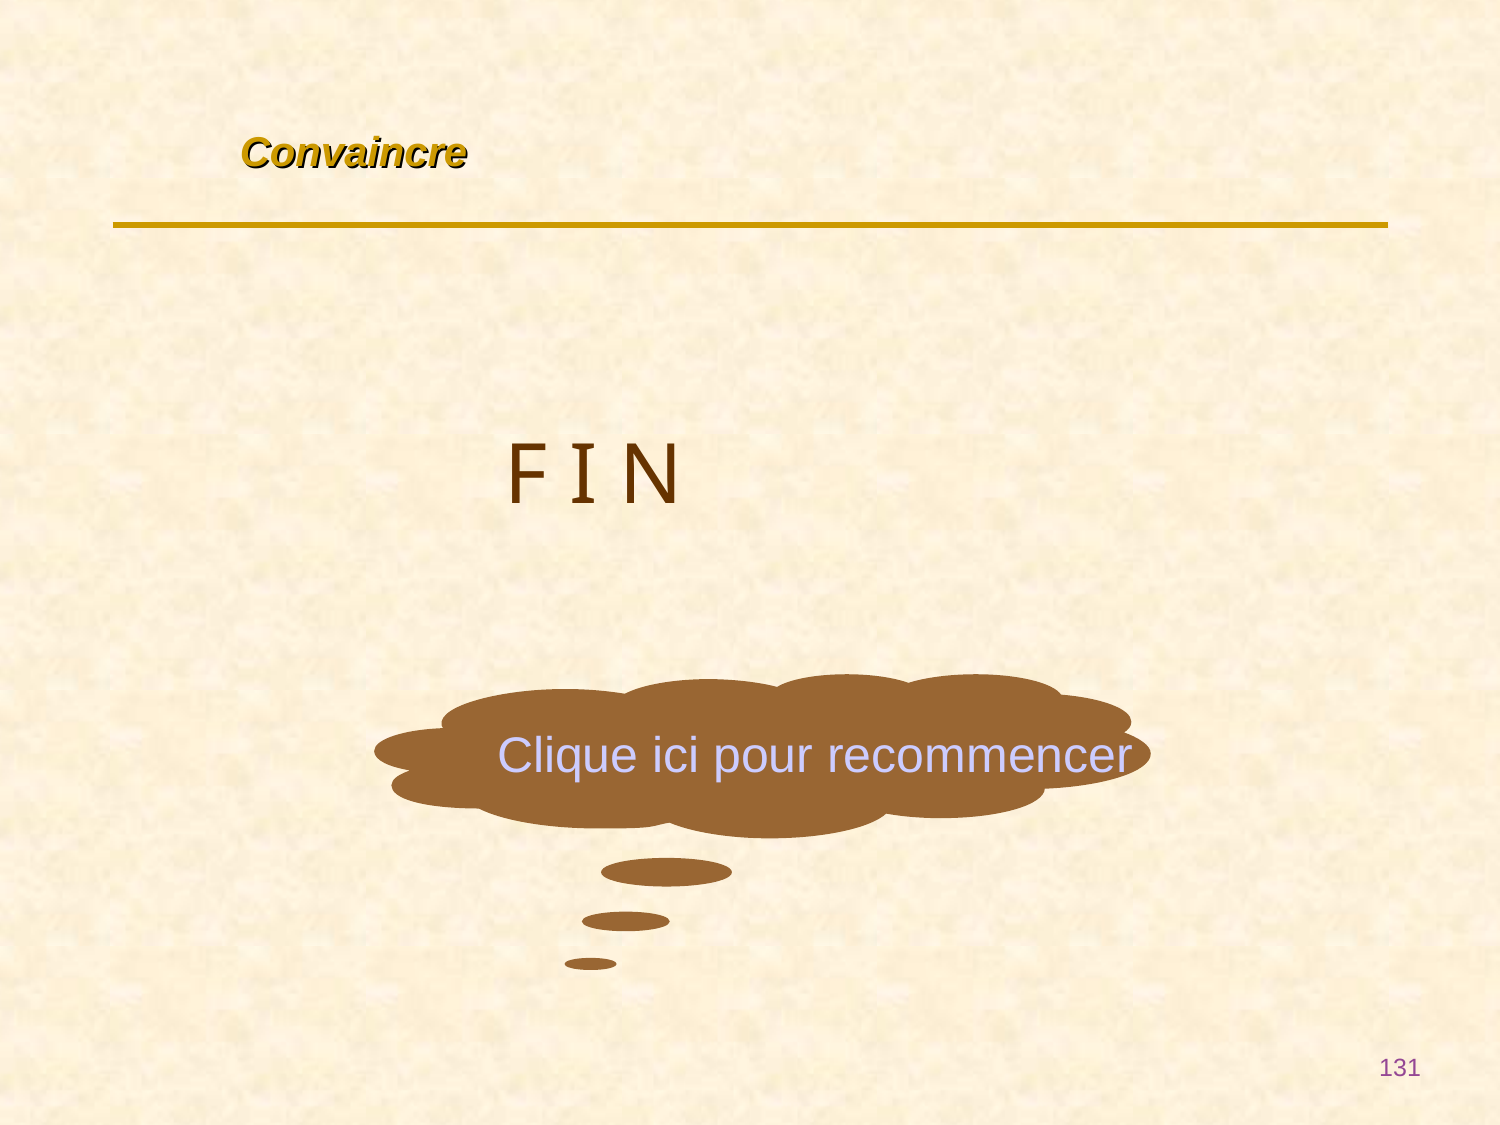

Convaincre
F I N
Clique ici pour recommencer
131